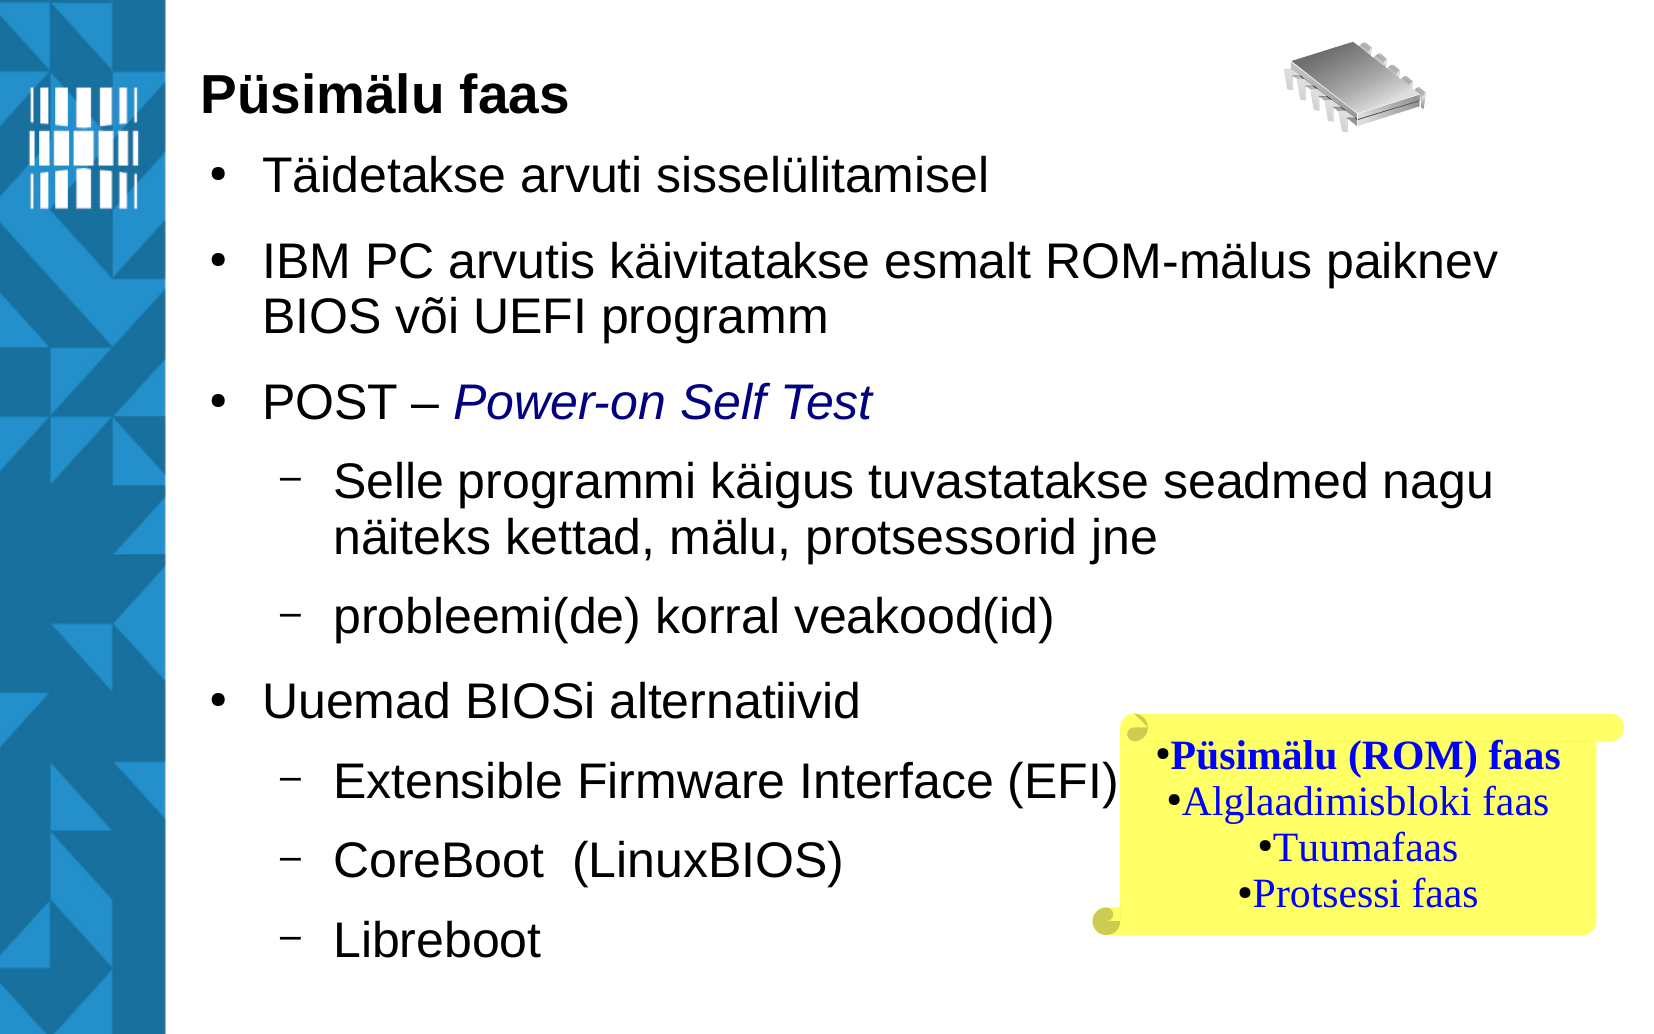

# Püsimälu faas
Täidetakse arvuti sisselülitamisel
IBM PC arvutis käivitatakse esmalt ROM-mälus paiknev BIOS või UEFI programm
POST – Power-on Self Test
Selle programmi käigus tuvastatakse seadmed nagu näiteks kettad, mälu, protsessorid jne
probleemi(de) korral veakood(id)
Uuemad BIOSi alternatiivid
Extensible Firmware Interface (EFI)
CoreBoot (LinuxBIOS)
Libreboot
Püsimälu (ROM) faas
Alglaadimisbloki faas
Tuumafaas
Protsessi faas